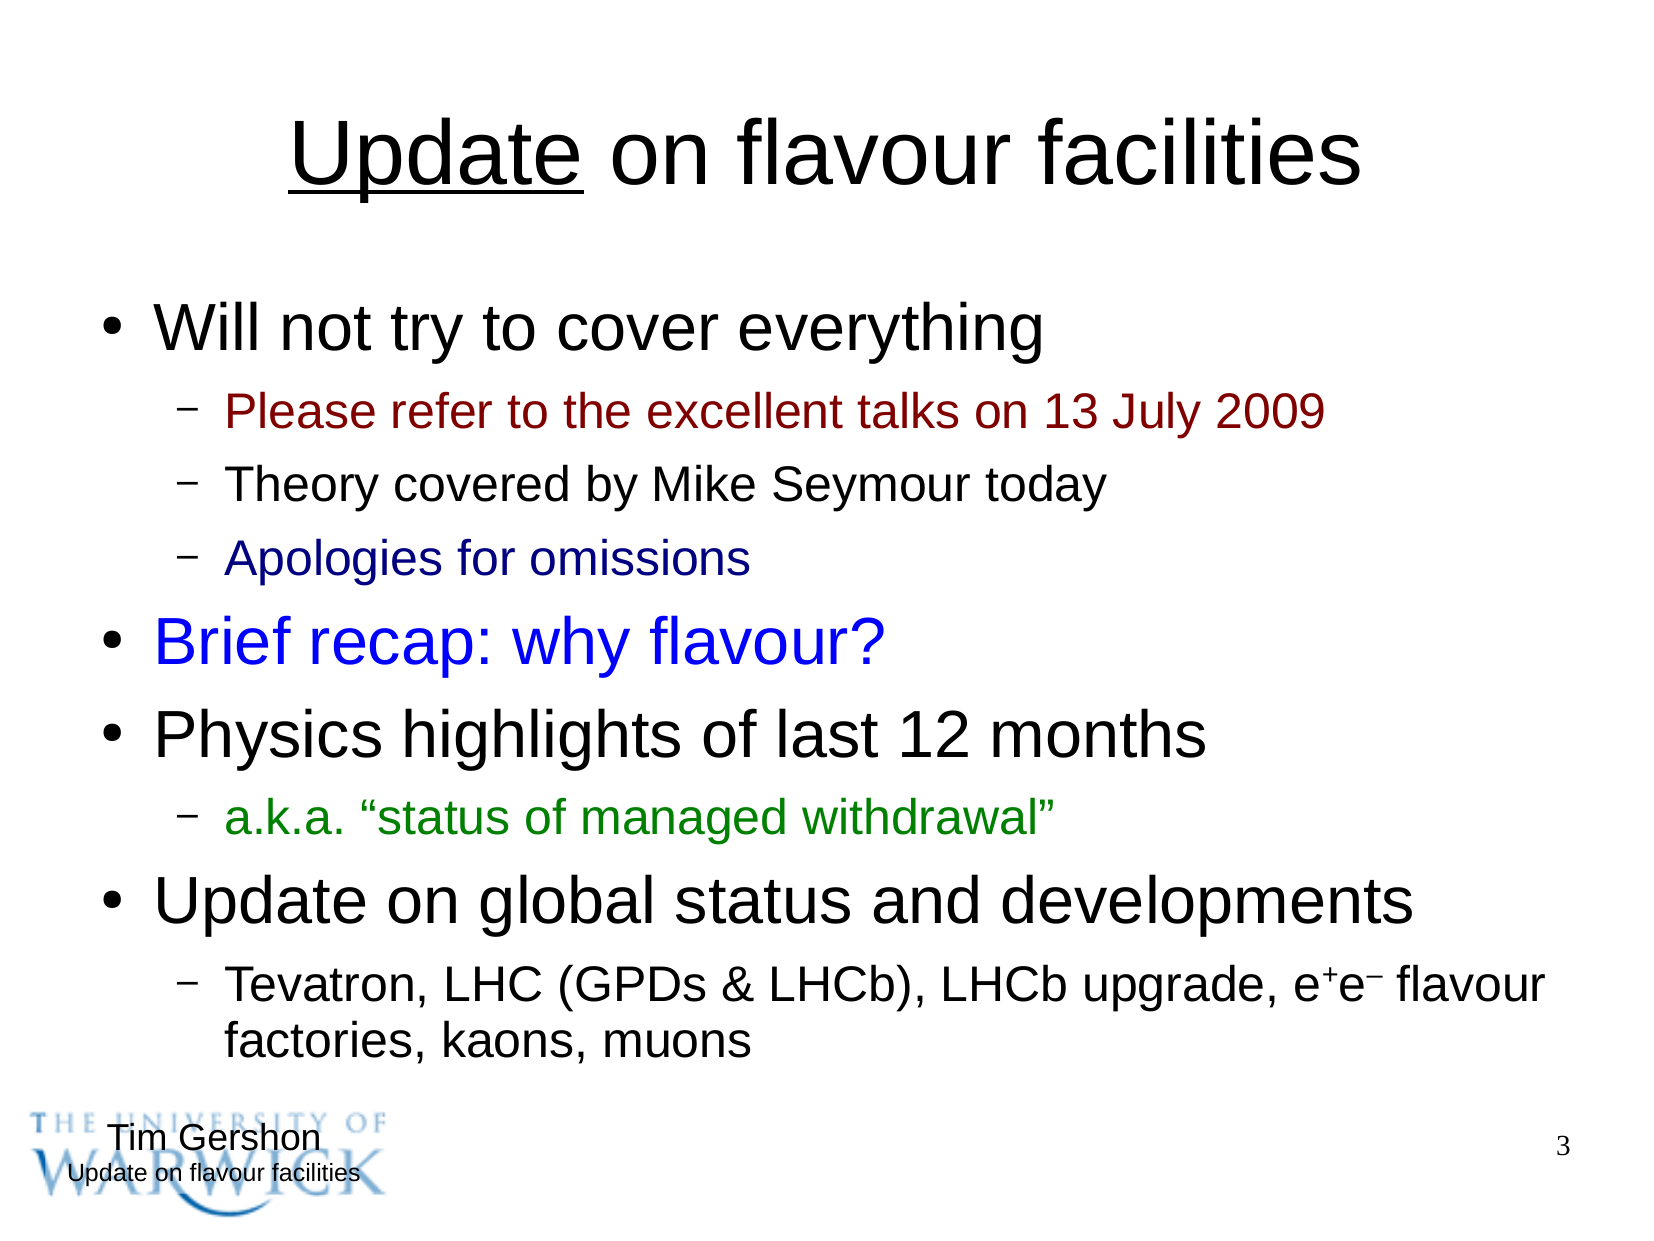

# Update on flavour facilities
Will not try to cover everything
Please refer to the excellent talks on 13 July 2009
Theory covered by Mike Seymour today
Apologies for omissions
Brief recap: why flavour?
Physics highlights of last 12 months
a.k.a. “status of managed withdrawal”
Update on global status and developments
Tevatron, LHC (GPDs & LHCb), LHCb upgrade, e+e– flavour factories, kaons, muons
Tim Gershon
Update on flavour facilities
3